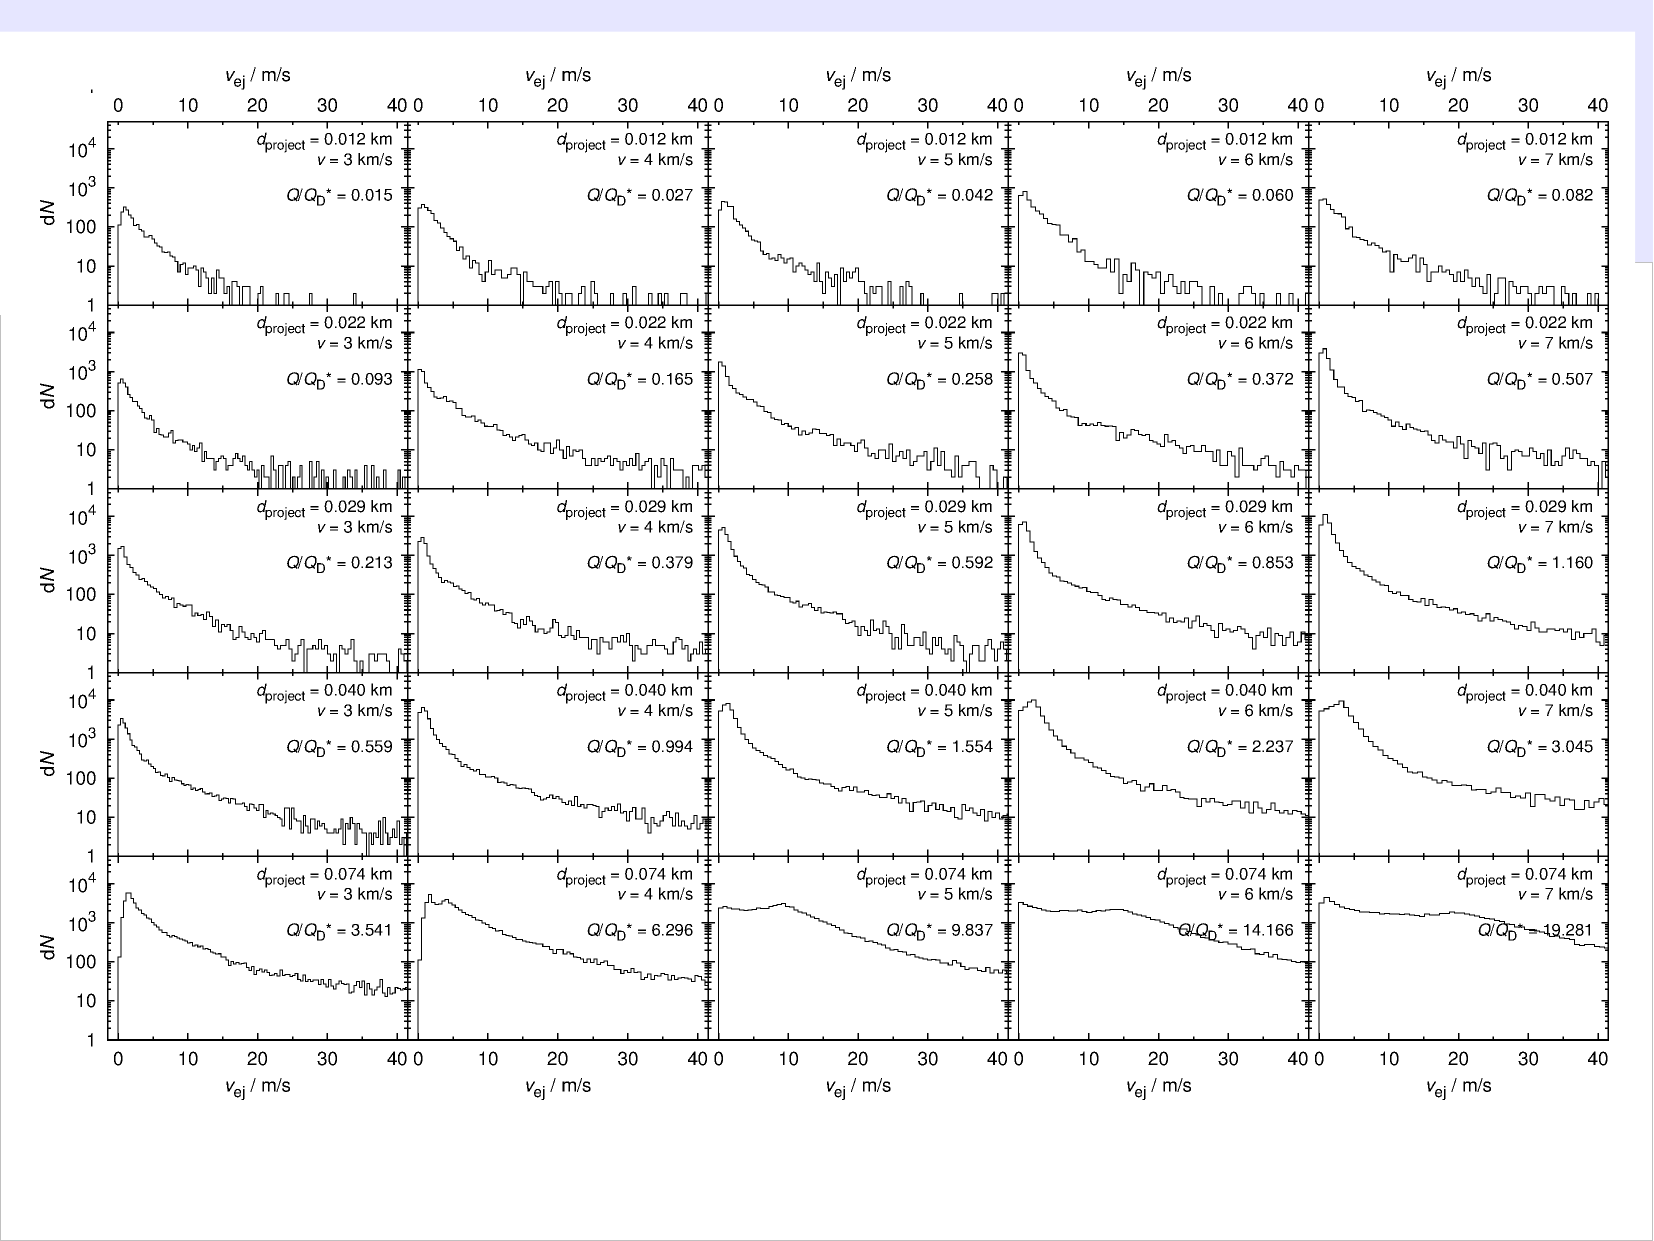

# Results on velocity fields
differential histograms, usual peak @ about vesc
additional shift for increasing Q/Q*D